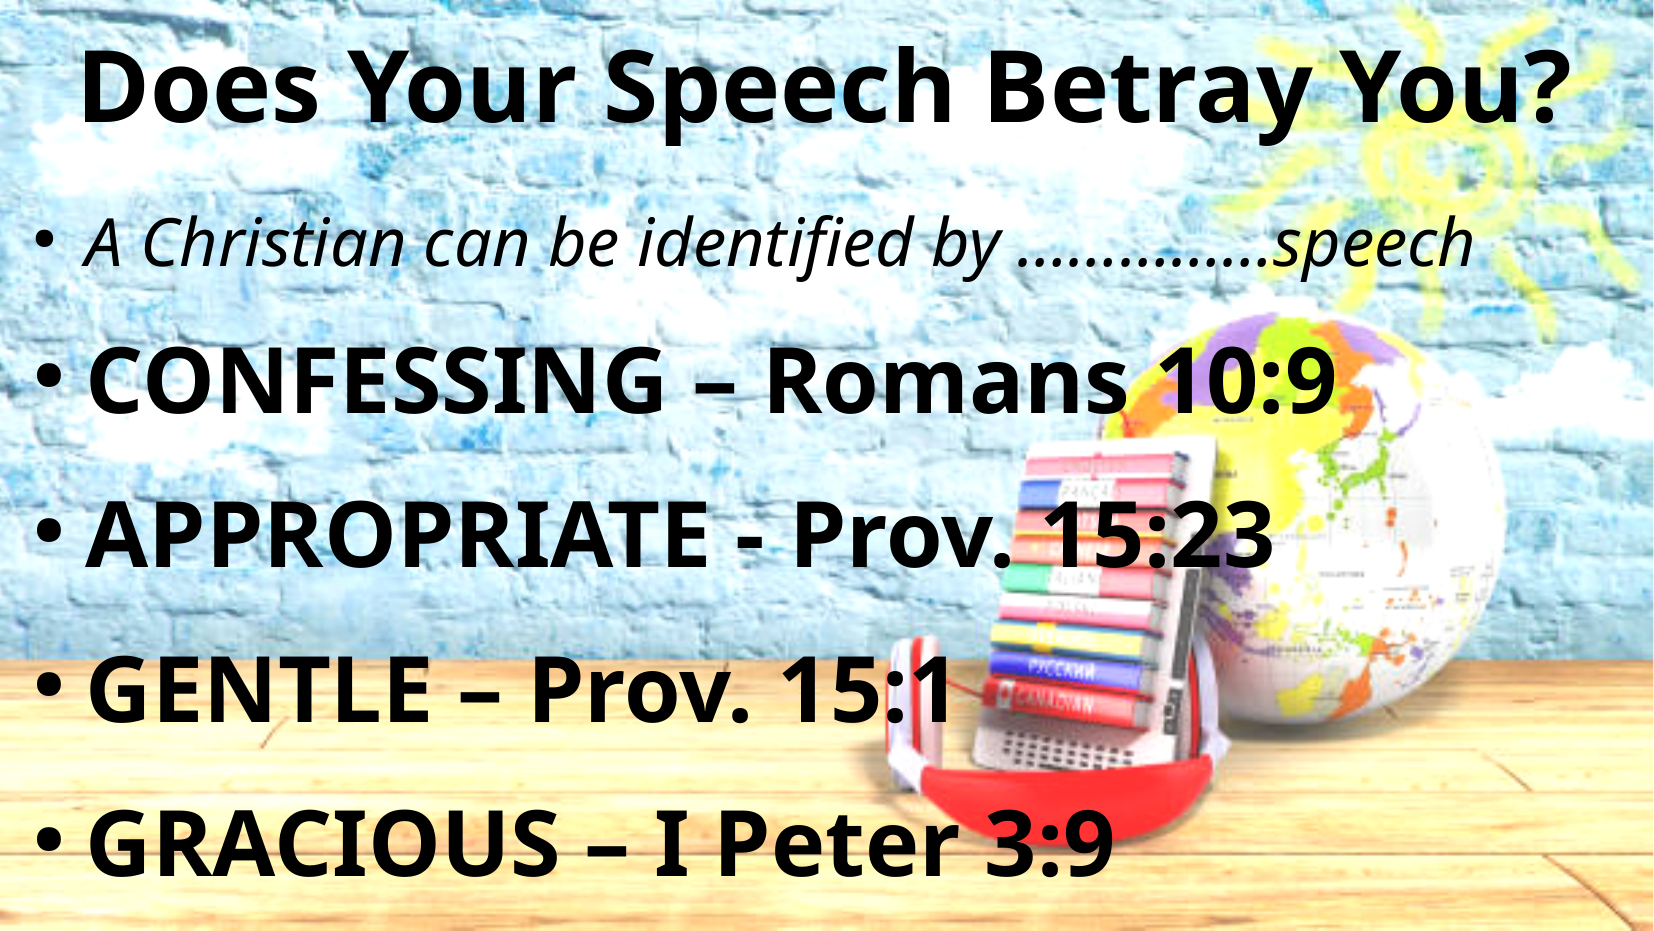

# Does Your Speech Betray You?
A Christian can be identified by ……………speech
CONFESSING – Romans 10:9
APPROPRIATE - Prov. 15:23
GENTLE – Prov. 15:1
GRACIOUS – I Peter 3:9